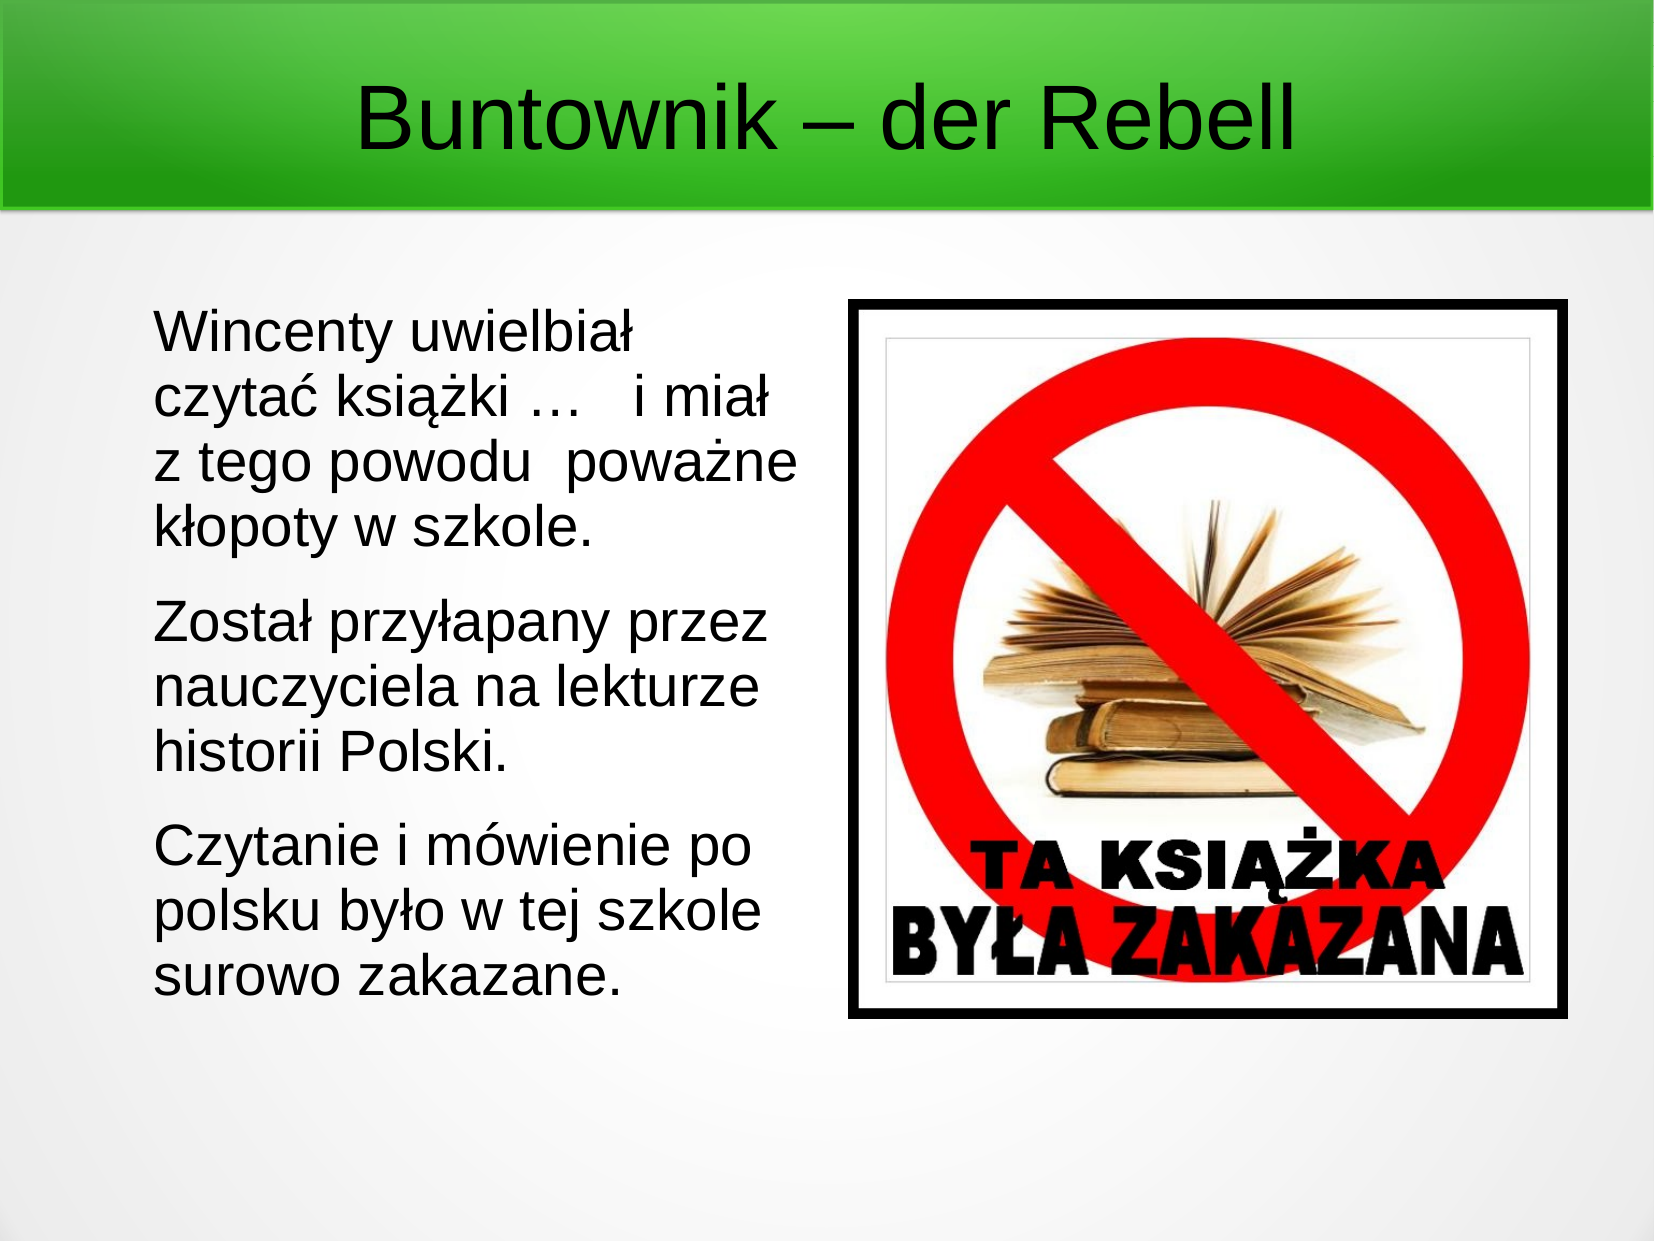

# Buntownik – der Rebell
Wincenty uwielbiał czytać książki … i miał z tego powodu poważne kłopoty w szkole.
Został przyłapany przez nauczyciela na lekturze historii Polski.
Czytanie i mówienie po polsku było w tej szkole surowo zakazane.